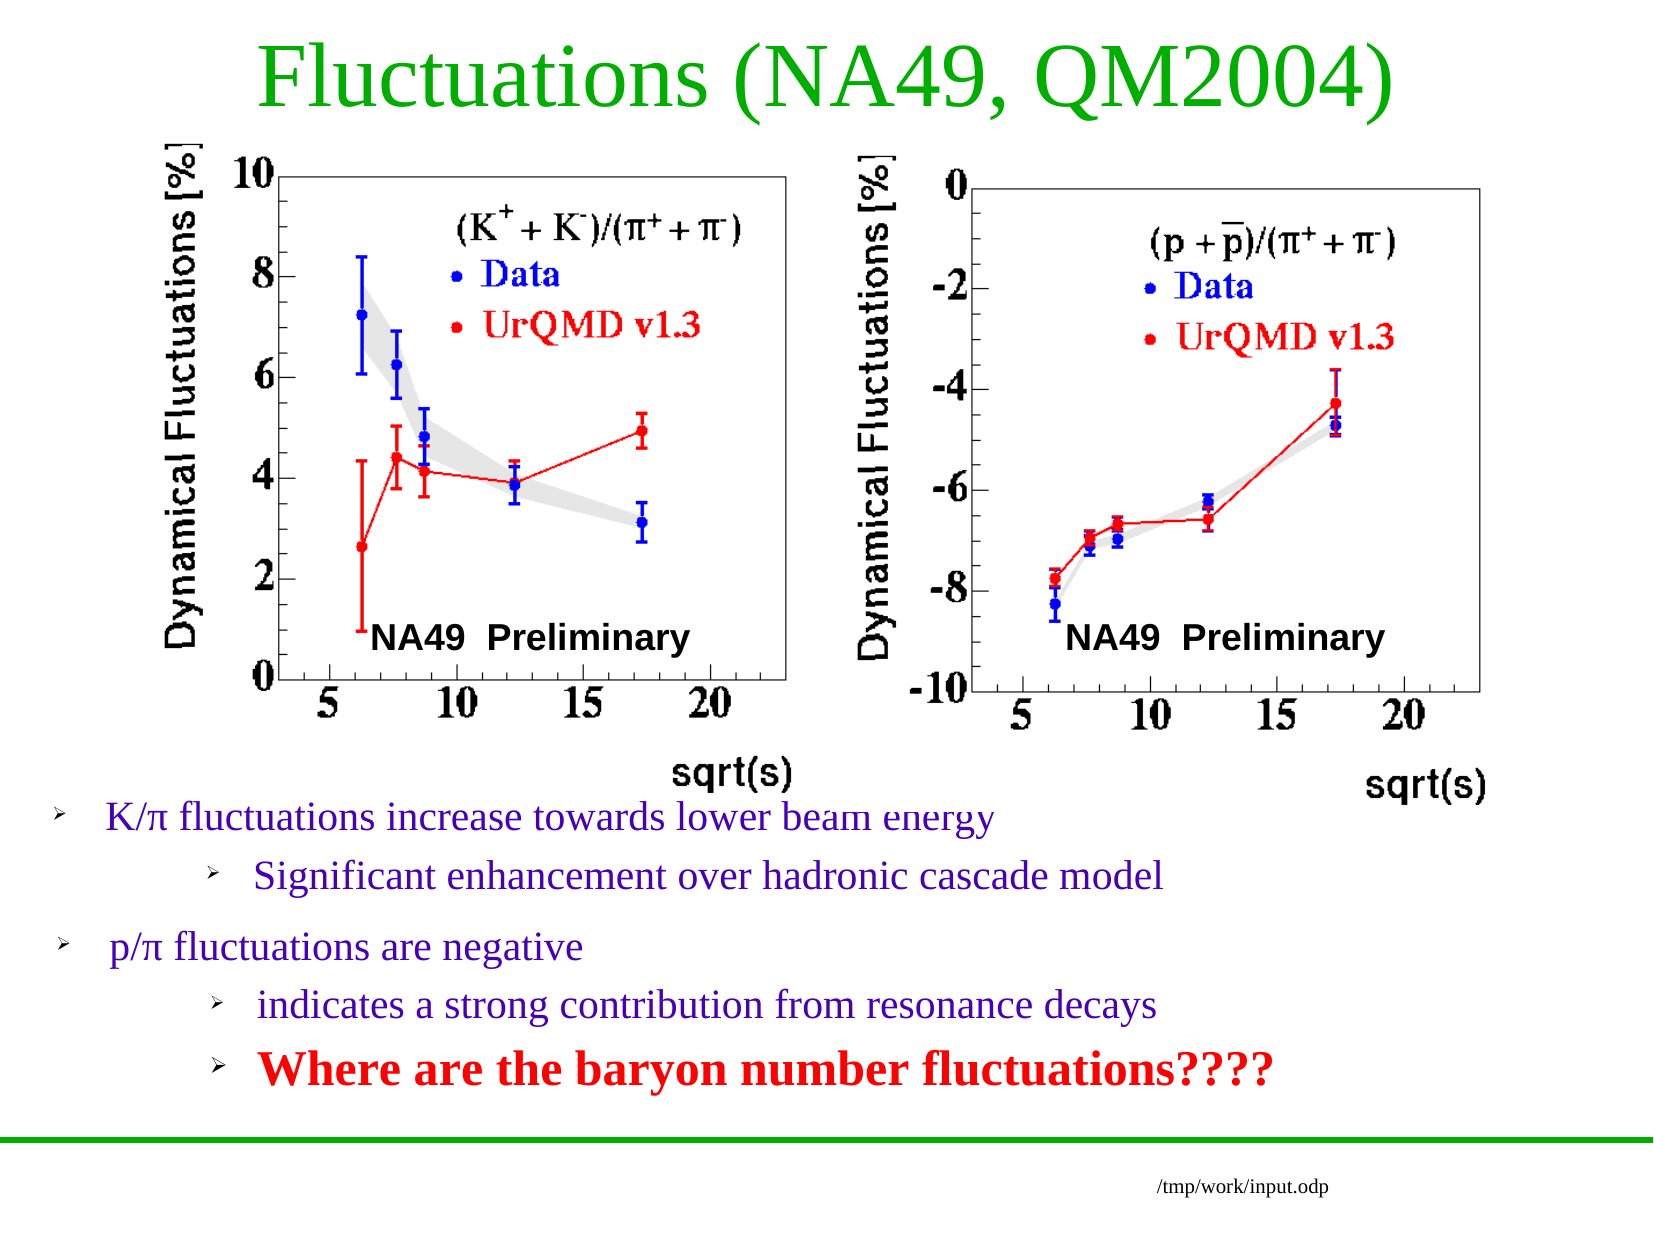

# Fluctuations (NA49, QM2004)
NA49 Preliminary
p/π fluctuations are negative
indicates a strong contribution from resonance decays
Where are the baryon number fluctuations????
NA49 Preliminary
K/π fluctuations increase towards lower beam energy
Significant enhancement over hadronic cascade model